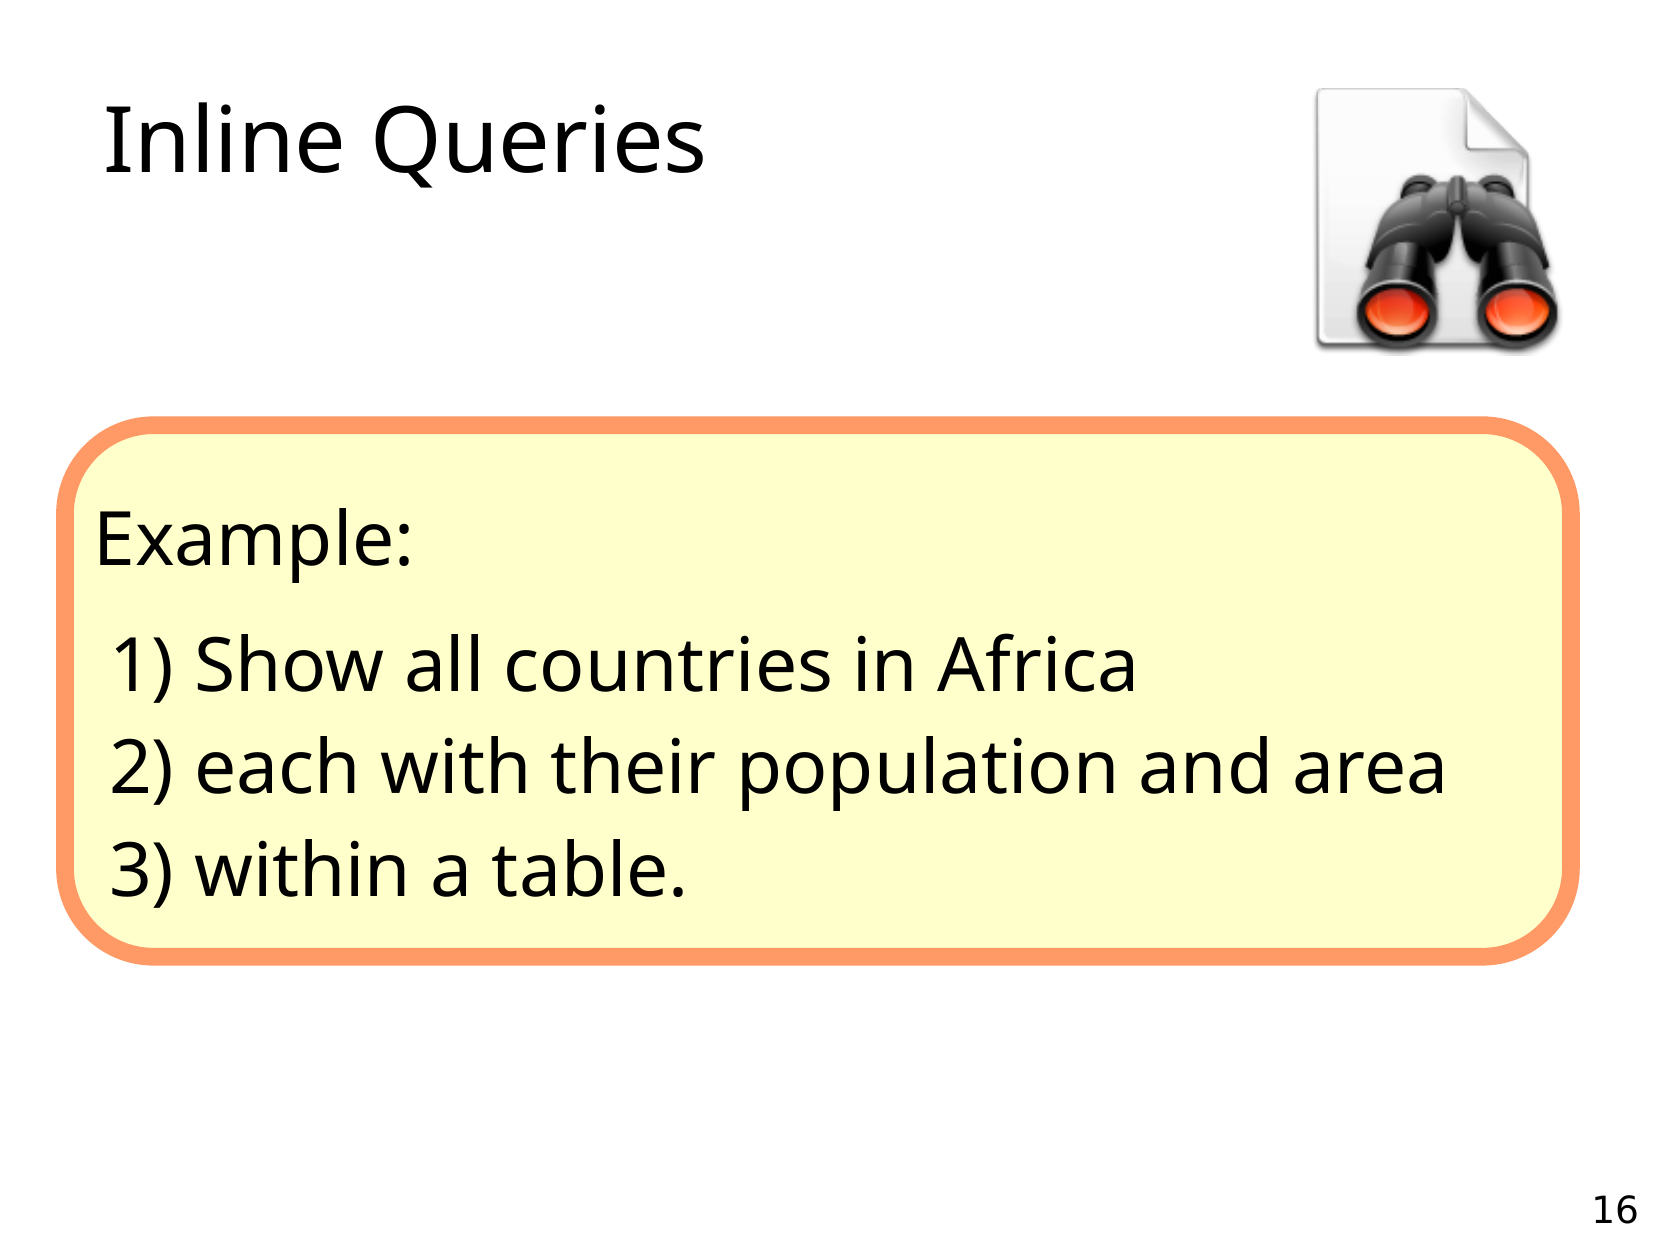

Inline Queries
 Example:
 Show all countries in Africa
 each with their population and area
 within a table.
16